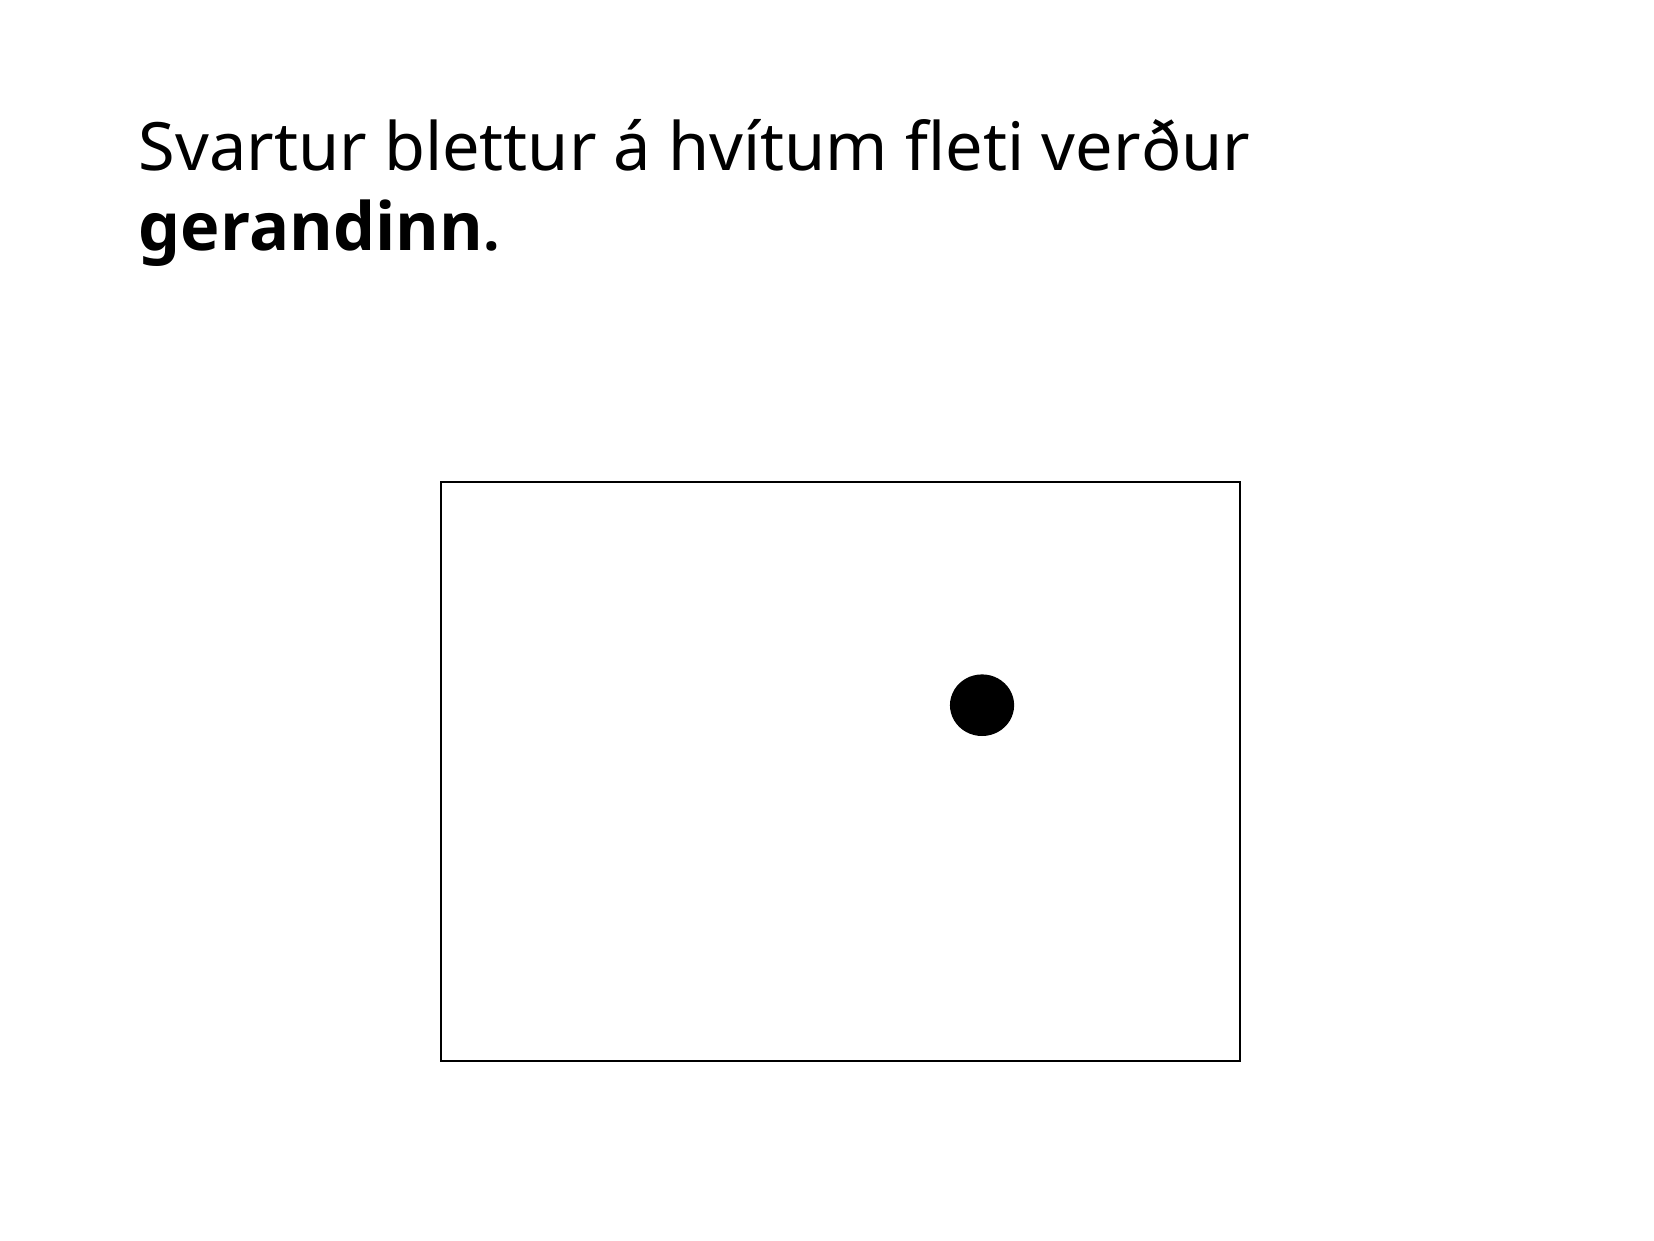

Svartur blettur á hvítum fleti verður gerandinn.